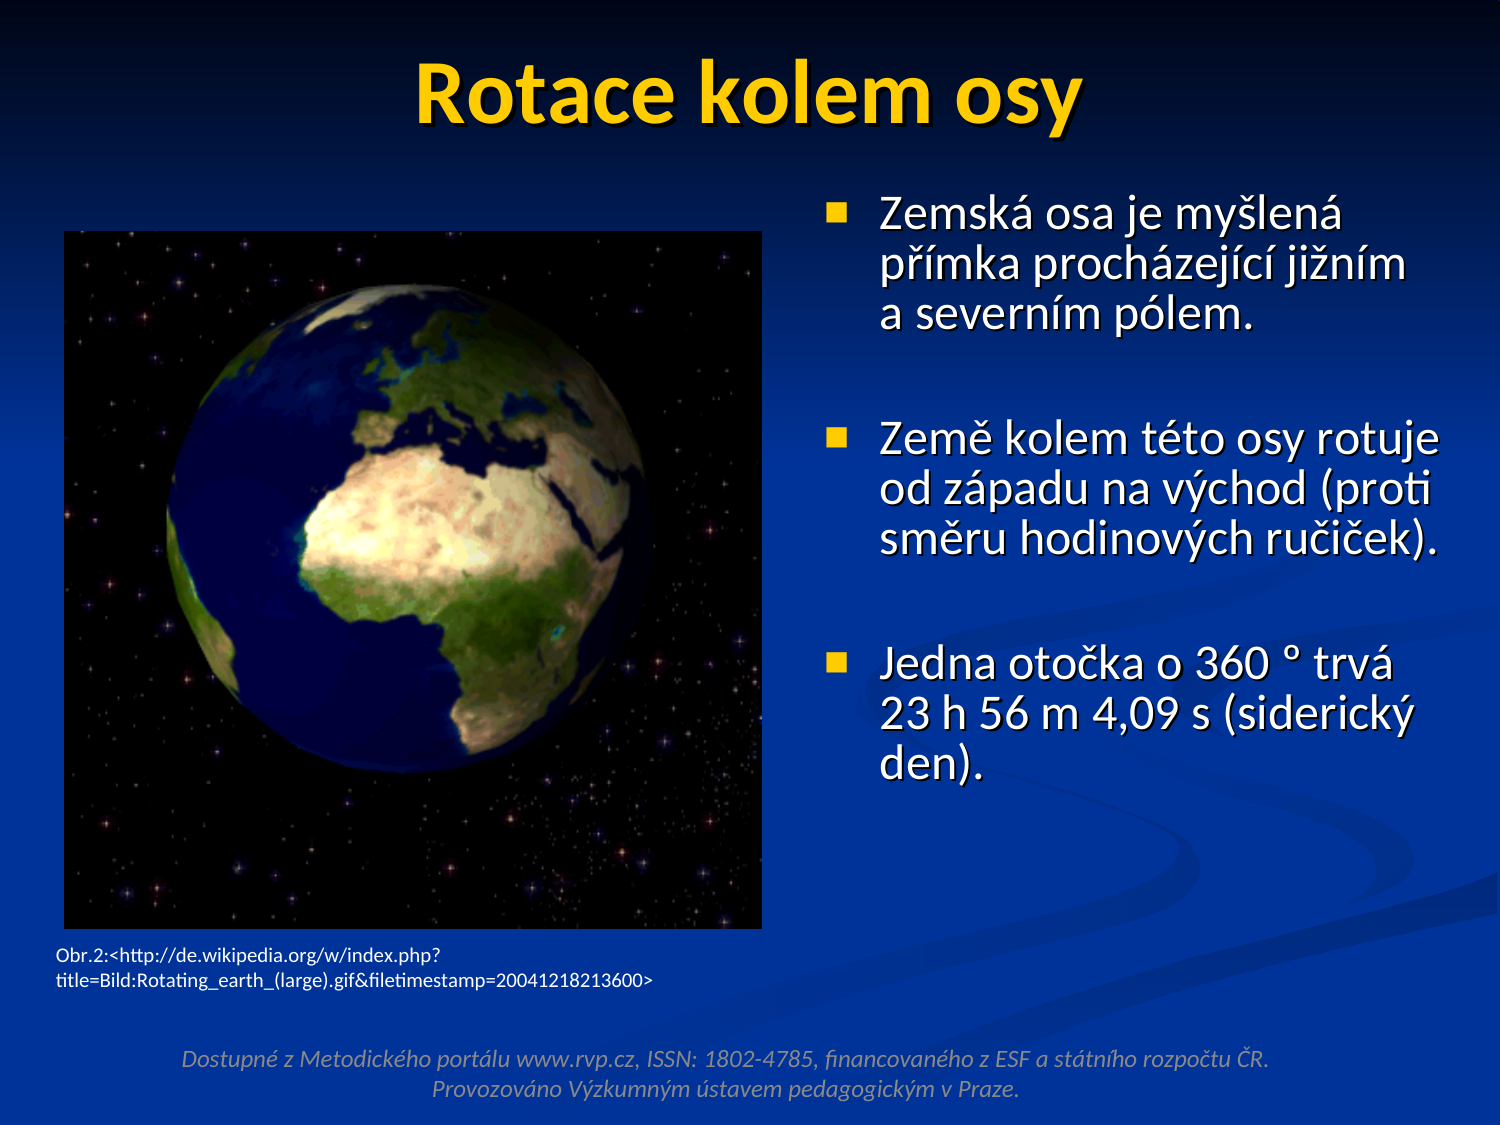

# Rotace kolem osy
Zemská osa je myšlená přímka procházející jižním
a severním pólem.
Země kolem této osy rotuje od západu na východ (proti směru hodinových ručiček).
Jedna otočka o 360 º trvá
23 h 56 m 4,09 s (siderický den).
Obr.2:<http://de.wikipedia.org/w/index.php?title=Bild:Rotating_earth_(large).gif&filetimestamp=20041218213600>
Dostupné z Metodického portálu www.rvp.cz, ISSN: 1802-4785, financovaného z ESF a státního rozpočtu ČR. Provozováno Výzkumným ústavem pedagogickým v Praze.